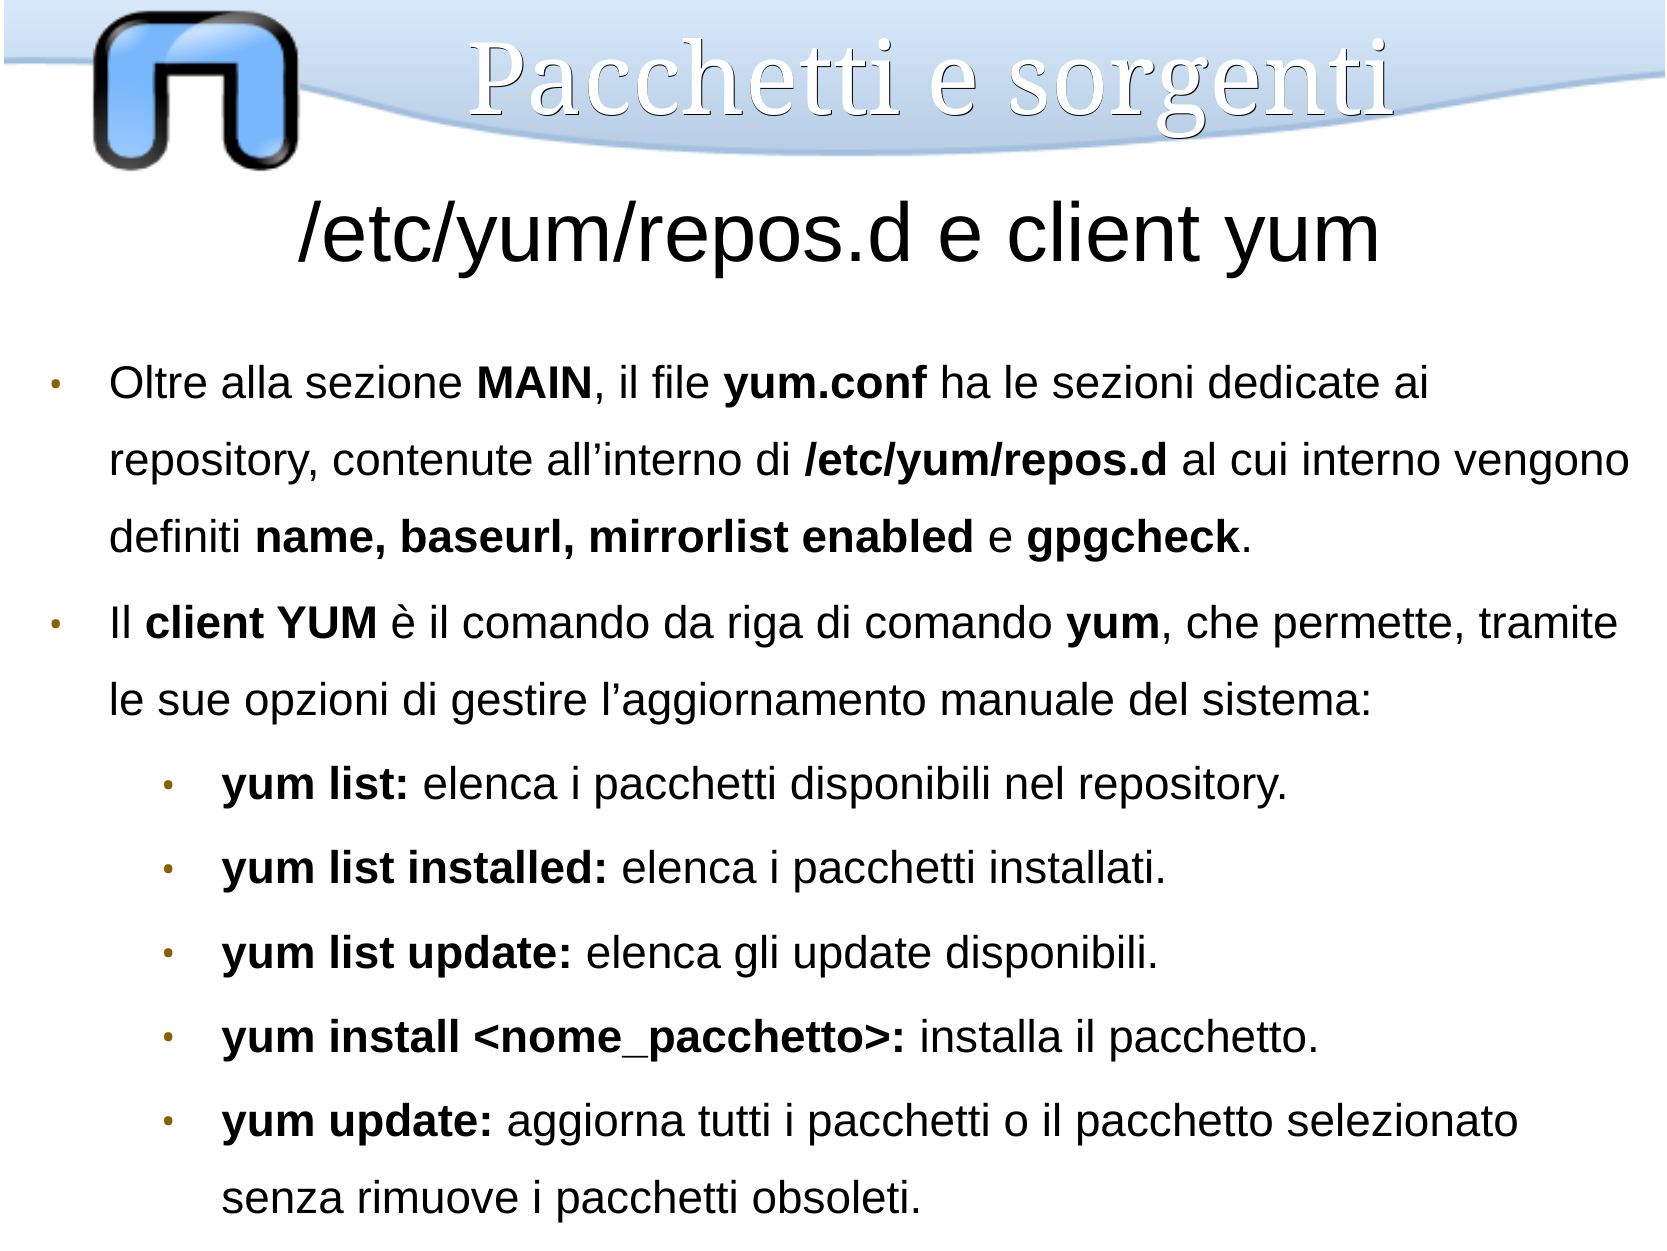

Pacchetti e sorgenti
# /etc/yum/repos.d e client yum
Oltre alla sezione MAIN, il file yum.conf ha le sezioni dedicate ai repository, contenute all’interno di /etc/yum/repos.d al cui interno vengono definiti name, baseurl, mirrorlist enabled e gpgcheck.
Il client YUM è il comando da riga di comando yum, che permette, tramite le sue opzioni di gestire l’aggiornamento manuale del sistema:
yum list: elenca i pacchetti disponibili nel repository.
yum list installed: elenca i pacchetti installati.
yum list update: elenca gli update disponibili.
yum install <nome_pacchetto>: installa il pacchetto.
yum update: aggiorna tutti i pacchetti o il pacchetto selezionato senza rimuove i pacchetti obsoleti.